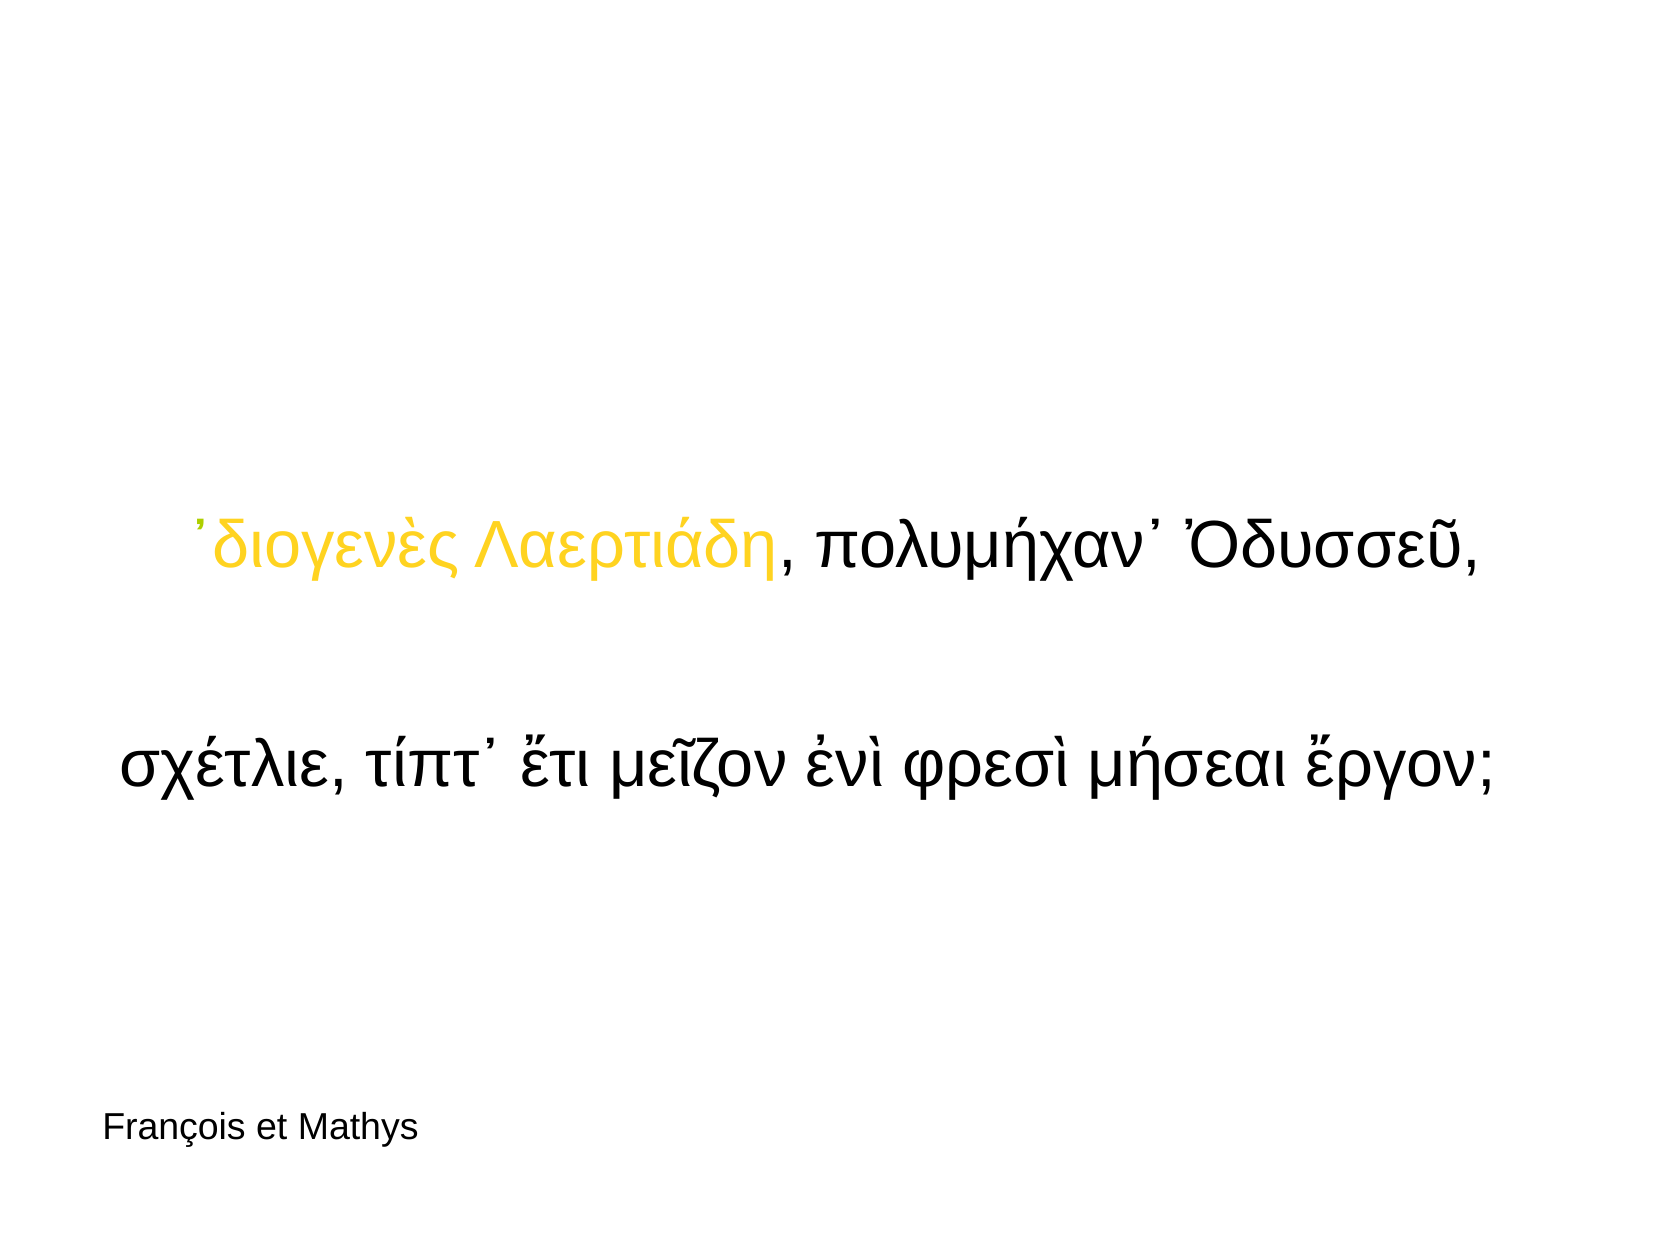

#
 ᾽διογενὲς Λαερτιάδη, πολυμήχαν᾽ Ὀδυσσεῦ,
σχέτλιε, τίπτ᾽ ἔτι μεῖζον ἐνὶ φρεσὶ μήσεαι ἔργον;
François et Mathys